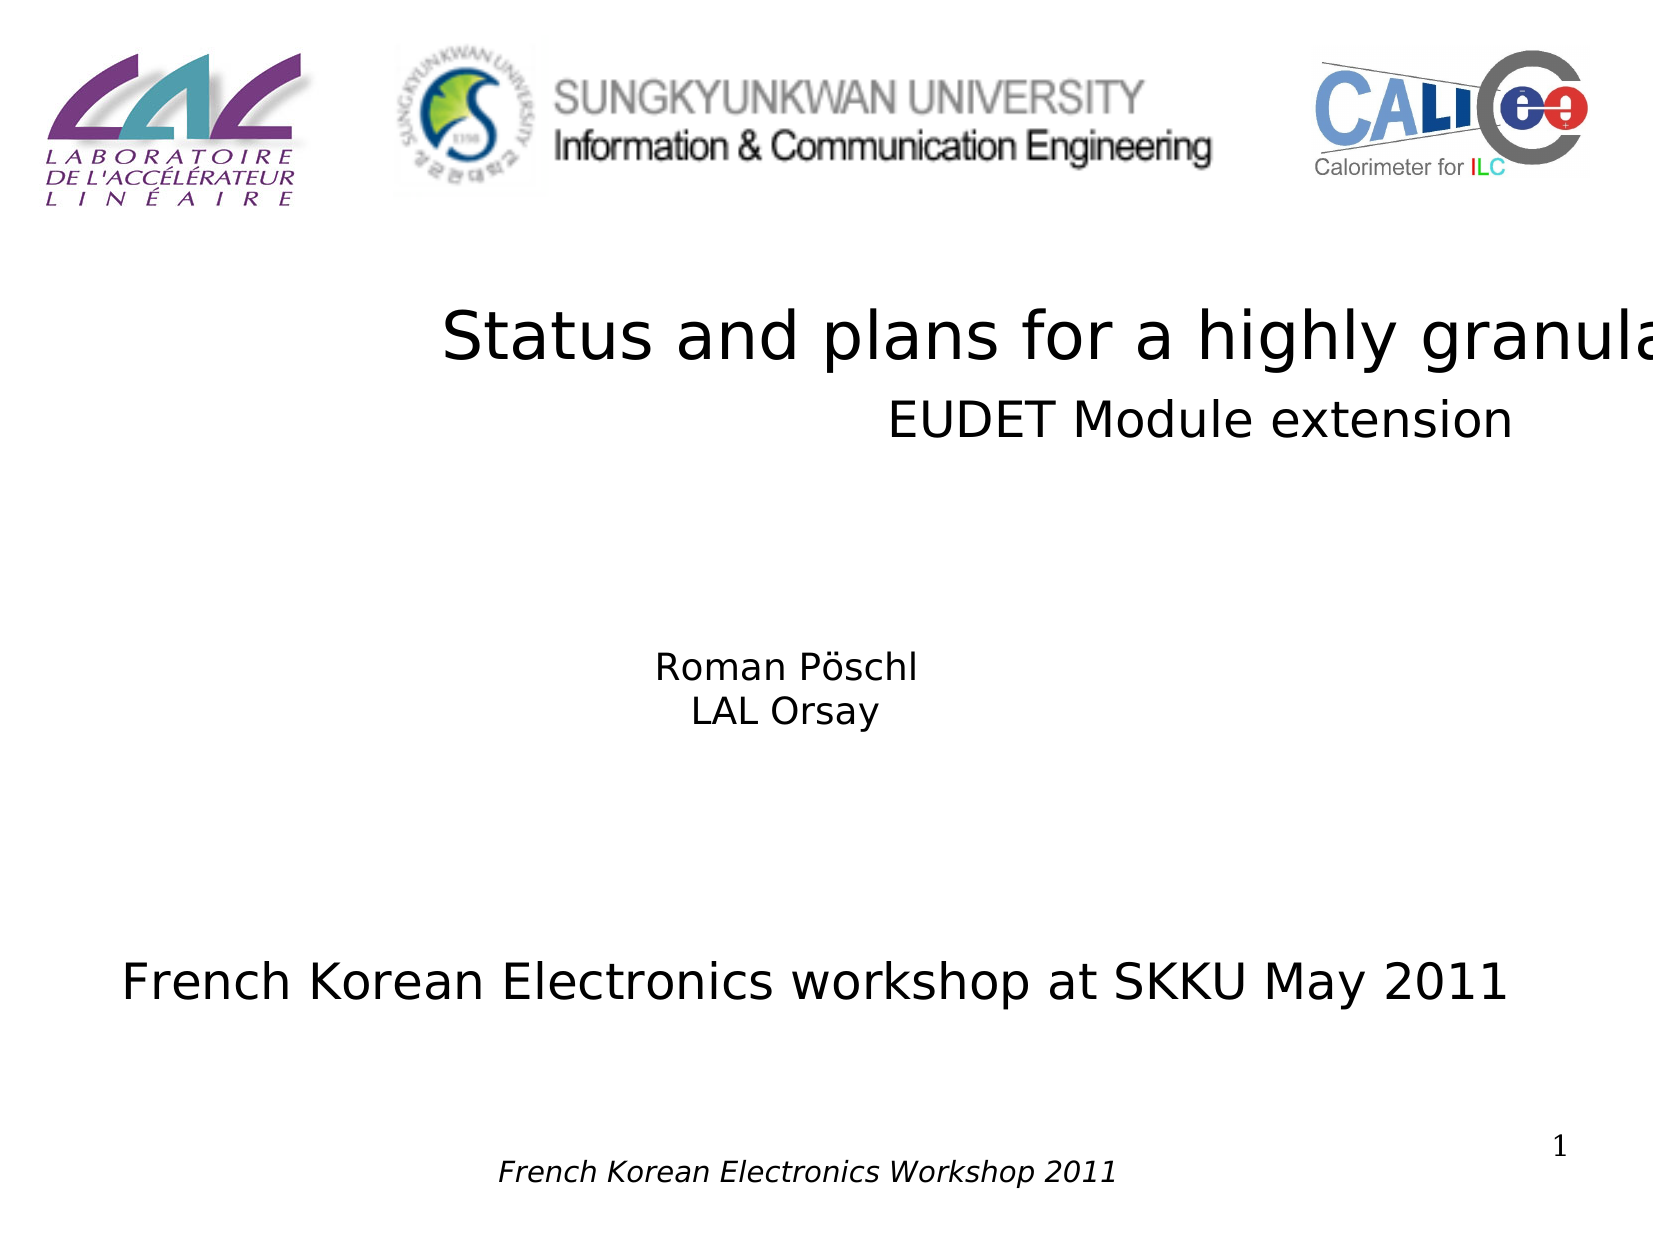

Status and plans for a highly granular SiW Ecal
 EUDET Module extension
 Roman Pöschl
 LAL Orsay
 French Korean Electronics workshop at SKKU May 2011
1